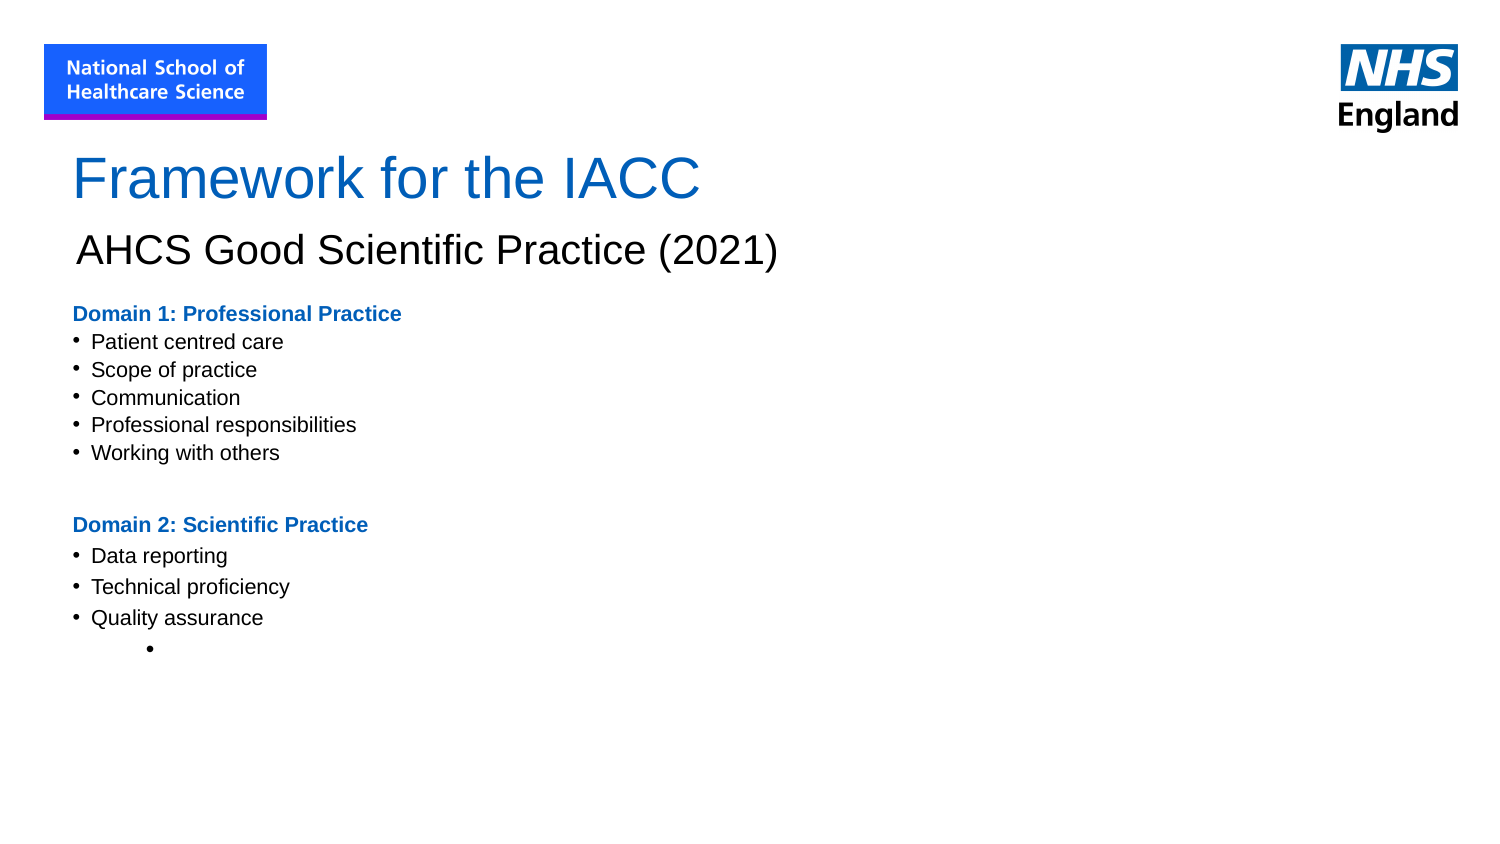

# Framework for the IACC
AHCS Good Scientific Practice (2021)
Domain 1: Professional Practice
Patient centred care
Scope of practice
Communication
Professional responsibilities
Working with others
Domain 2: Scientific Practice
Data reporting
Technical proficiency
Quality assurance